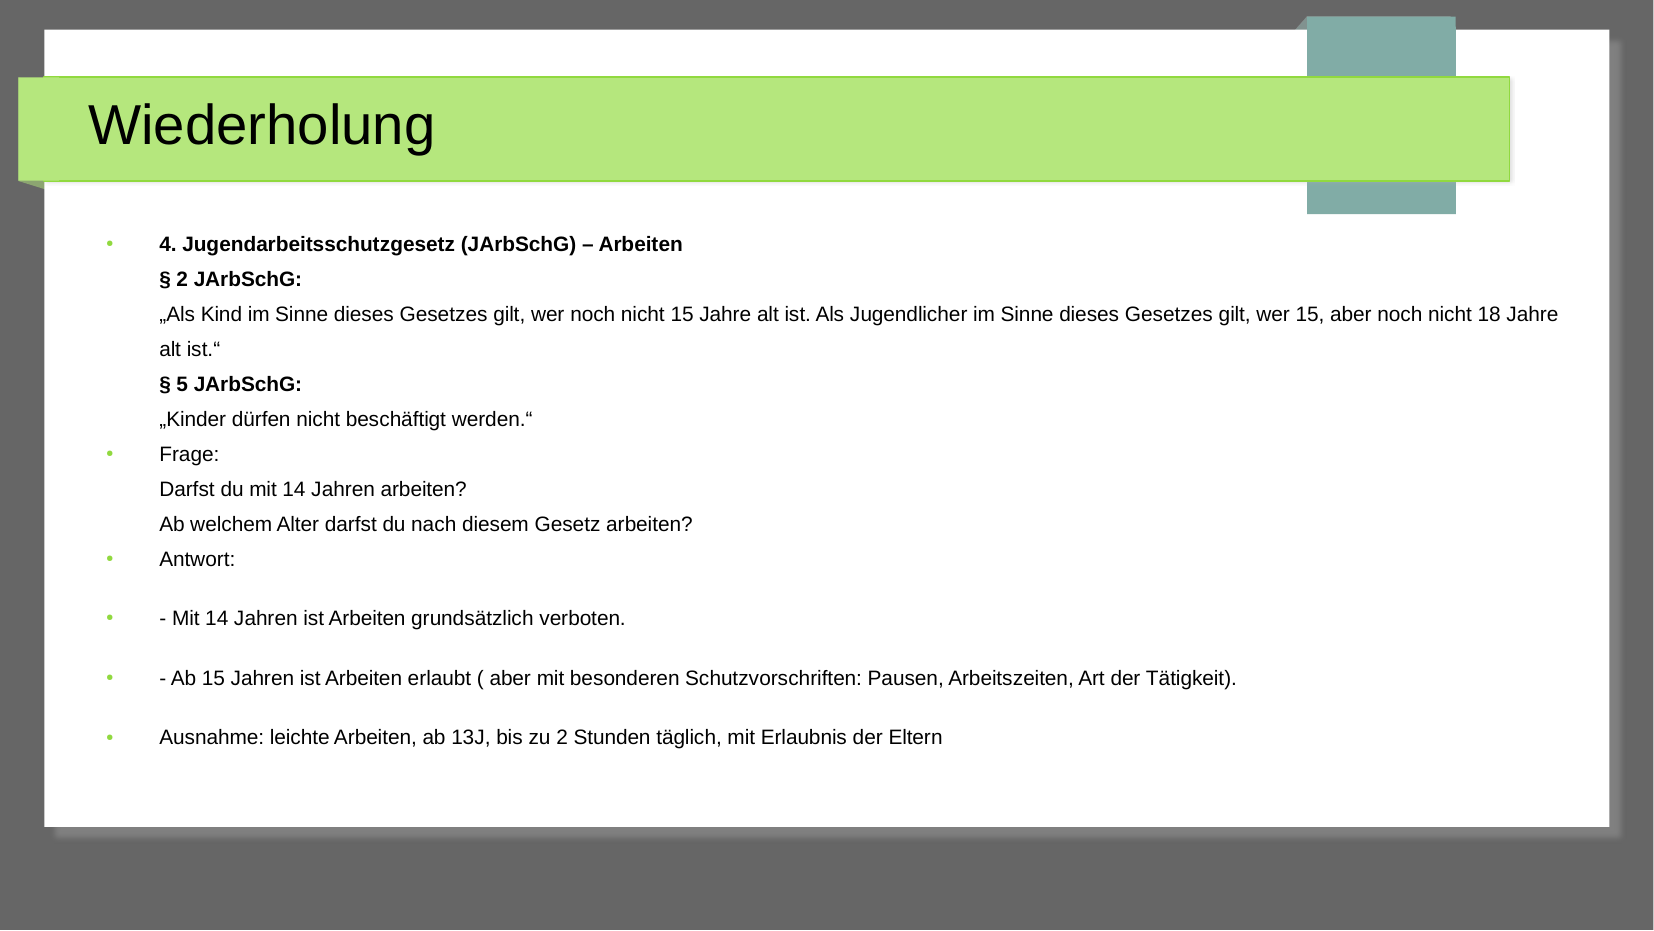

# Wiederholung
4. Jugendarbeitsschutzgesetz (JArbSchG) – Arbeiten
§ 2 JArbSchG:
„Als Kind im Sinne dieses Gesetzes gilt, wer noch nicht 15 Jahre alt ist. Als Jugendlicher im Sinne dieses Gesetzes gilt, wer 15, aber noch nicht 18 Jahre alt ist.“
§ 5 JArbSchG:
„Kinder dürfen nicht beschäftigt werden.“
Frage:
Darfst du mit 14 Jahren arbeiten?
Ab welchem Alter darfst du nach diesem Gesetz arbeiten?
Antwort:
- Mit 14 Jahren ist Arbeiten grundsätzlich verboten.
- Ab 15 Jahren ist Arbeiten erlaubt ( aber mit besonderen Schutzvorschriften: Pausen, Arbeitszeiten, Art der Tätigkeit).
Ausnahme: leichte Arbeiten, ab 13J, bis zu 2 Stunden täglich, mit Erlaubnis der Eltern